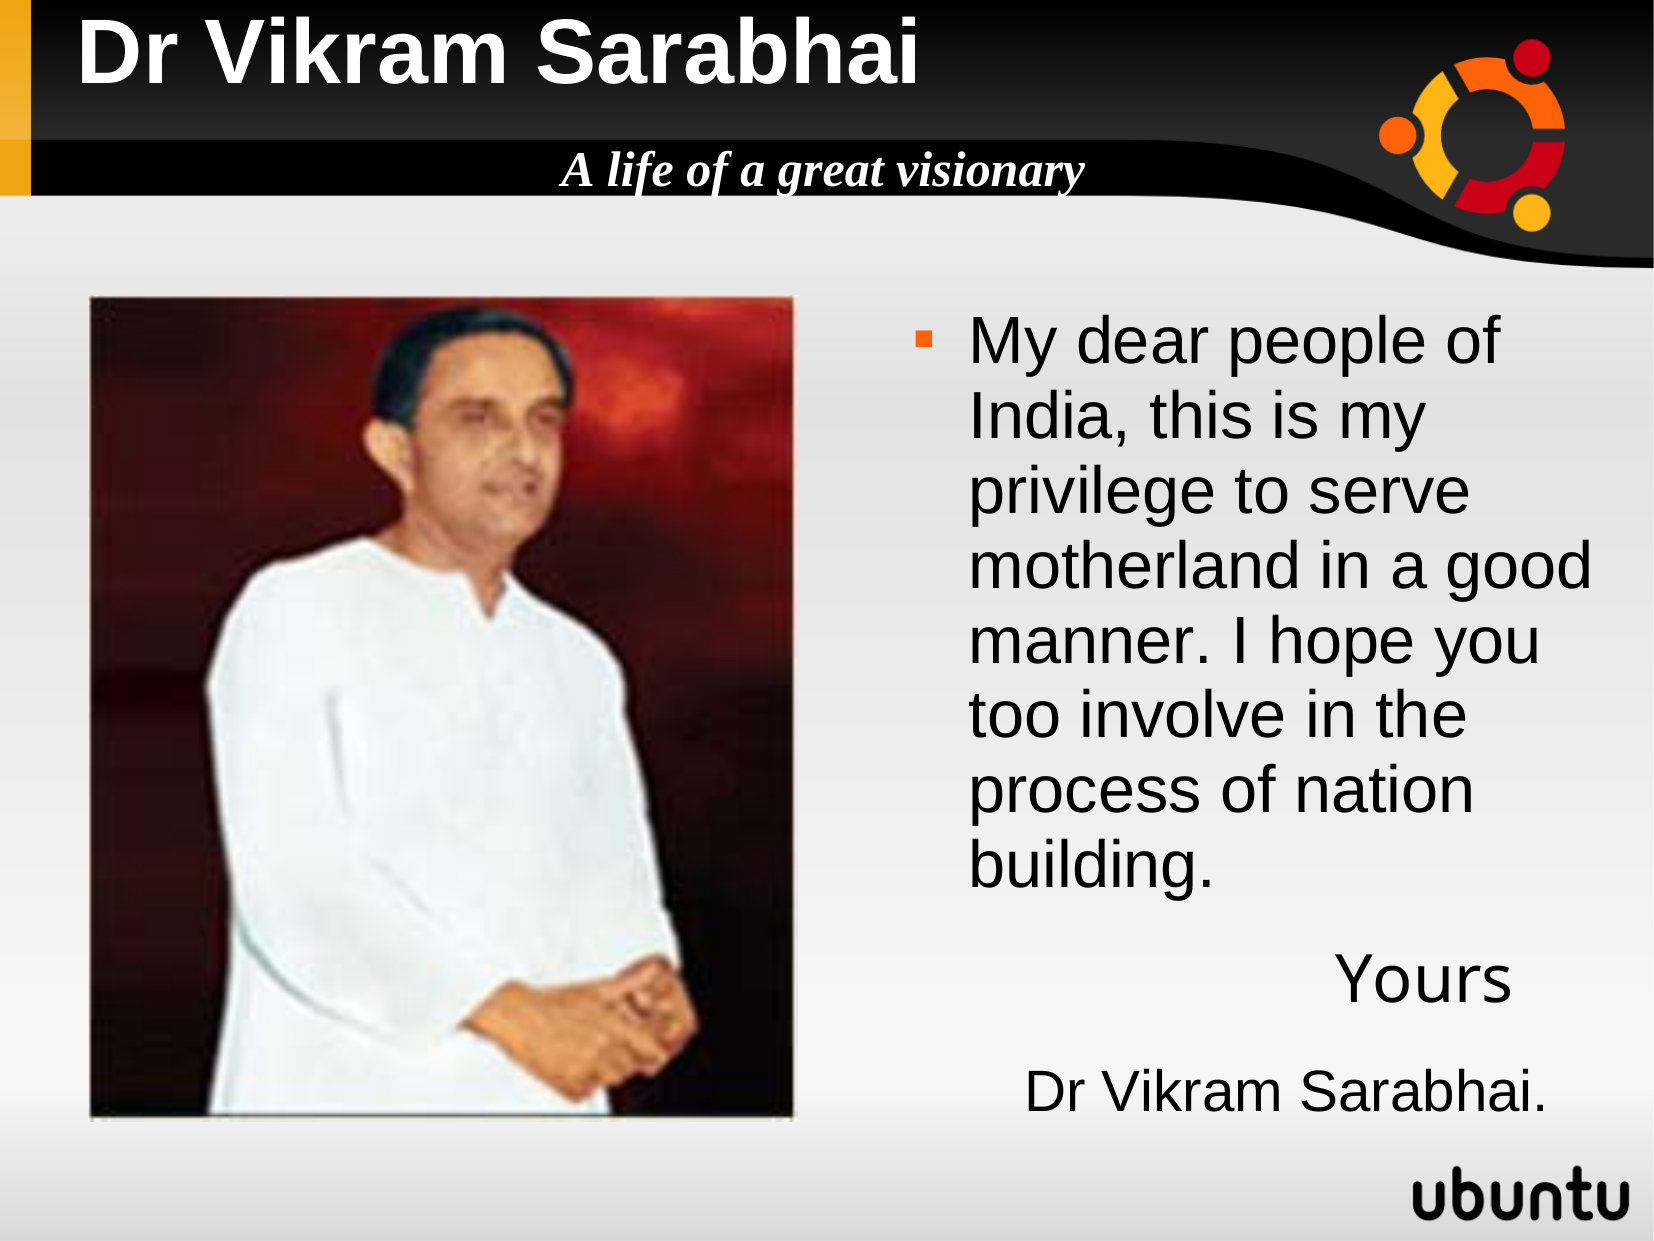

# Dr Vikram Sarabhai A life of a great visionary
My dear people of India, this is my privilege to serve motherland in a good manner. I hope you too involve in the process of nation building.
 Yours
 Dr Vikram Sarabhai.